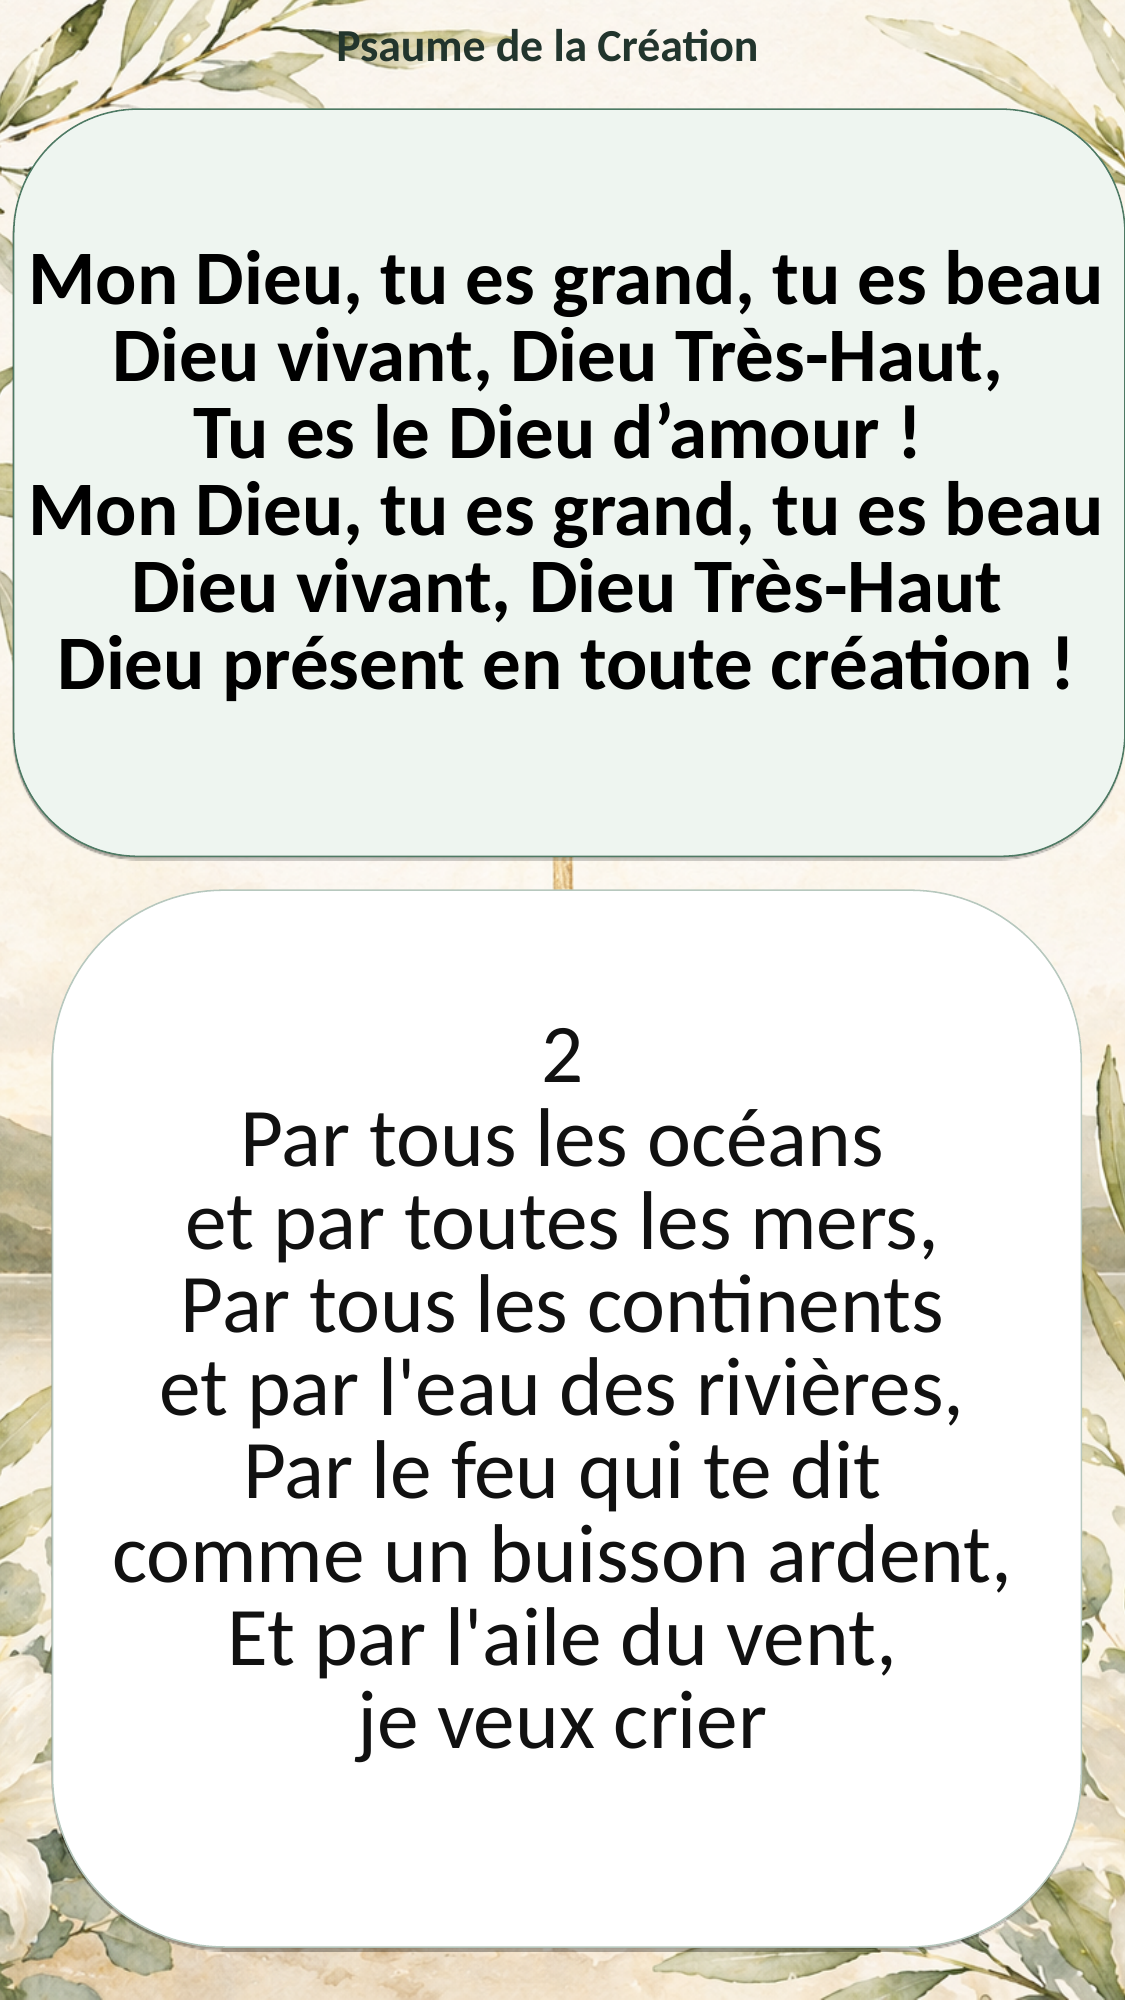

Psaume de la Création
Mon Dieu, tu es grand, tu es beau
Dieu vivant, Dieu Très-Haut,
Tu es le Dieu d’amour !
Mon Dieu, tu es grand, tu es beau Dieu vivant, Dieu Très-Haut
Dieu présent en toute création !
2
Par tous les océans
et par toutes les mers,
Par tous les continents
et par l'eau des rivières,
Par le feu qui te dit
comme un buisson ardent,
Et par l'aile du vent,
je veux crier